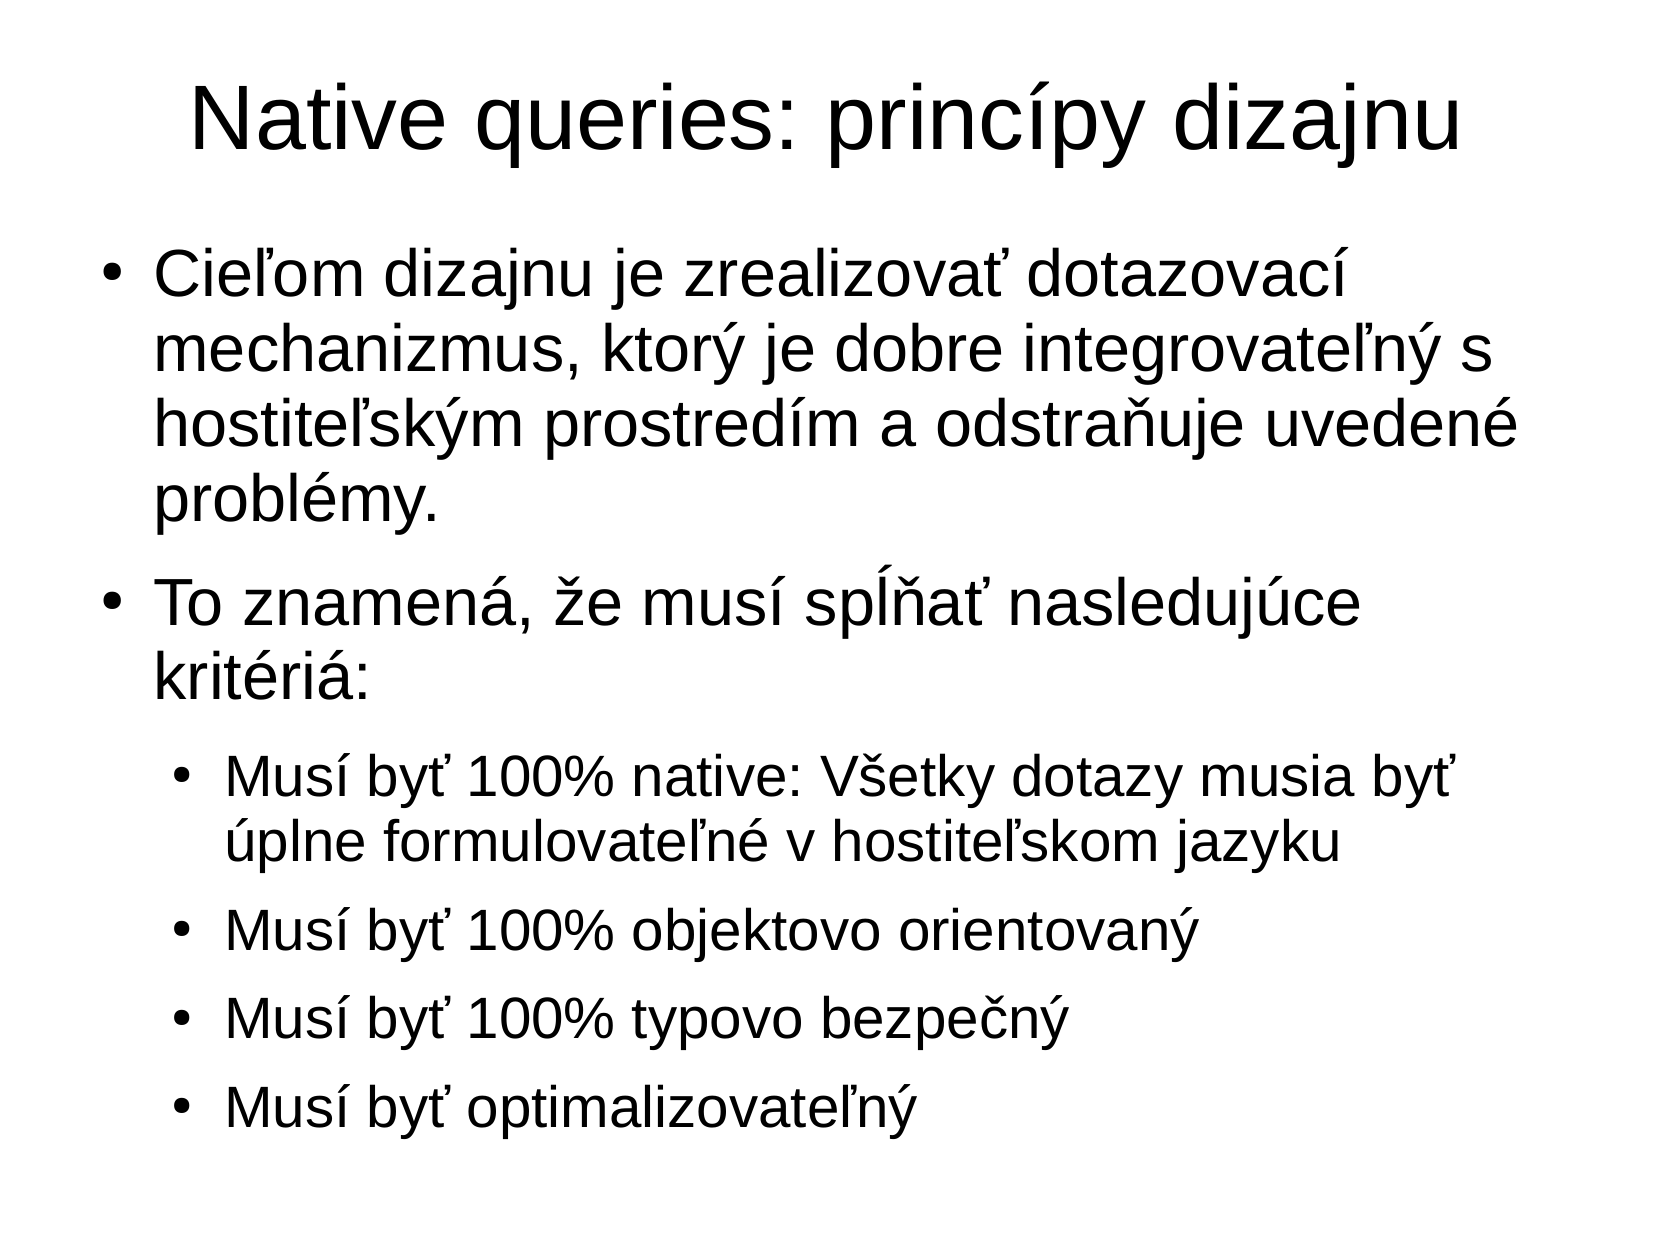

# Native queries: princípy dizajnu
Cieľom dizajnu je zrealizovať dotazovací mechanizmus, ktorý je dobre integrovateľný s hostiteľským prostredím a odstraňuje uvedené problémy.
To znamená, že musí spĺňať nasledujúce kritériá:
Musí byť 100% native: Všetky dotazy musia byť úplne formulovateľné v hostiteľskom jazyku
Musí byť 100% objektovo orientovaný
Musí byť 100% typovo bezpečný
Musí byť optimalizovateľný